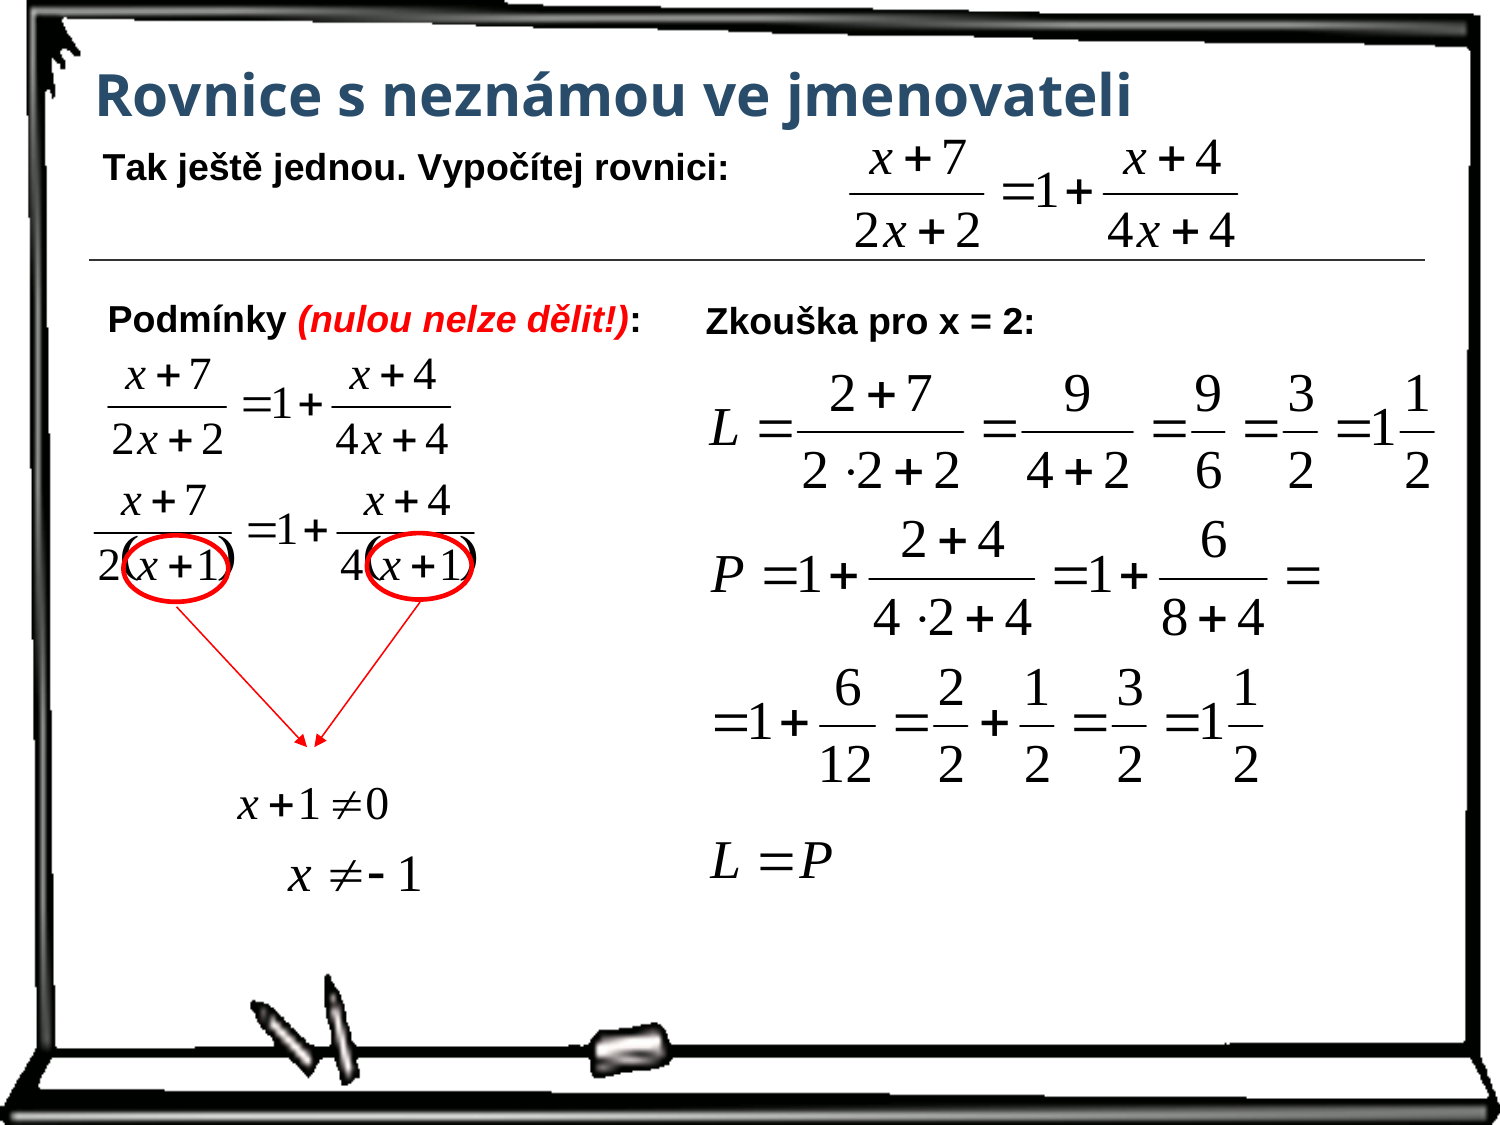

Rovnice s neznámou ve jmenovateli
Tak ještě jednou. Vypočítej rovnici:
Podmínky (nulou nelze dělit!):
Zkouška pro x = 2: